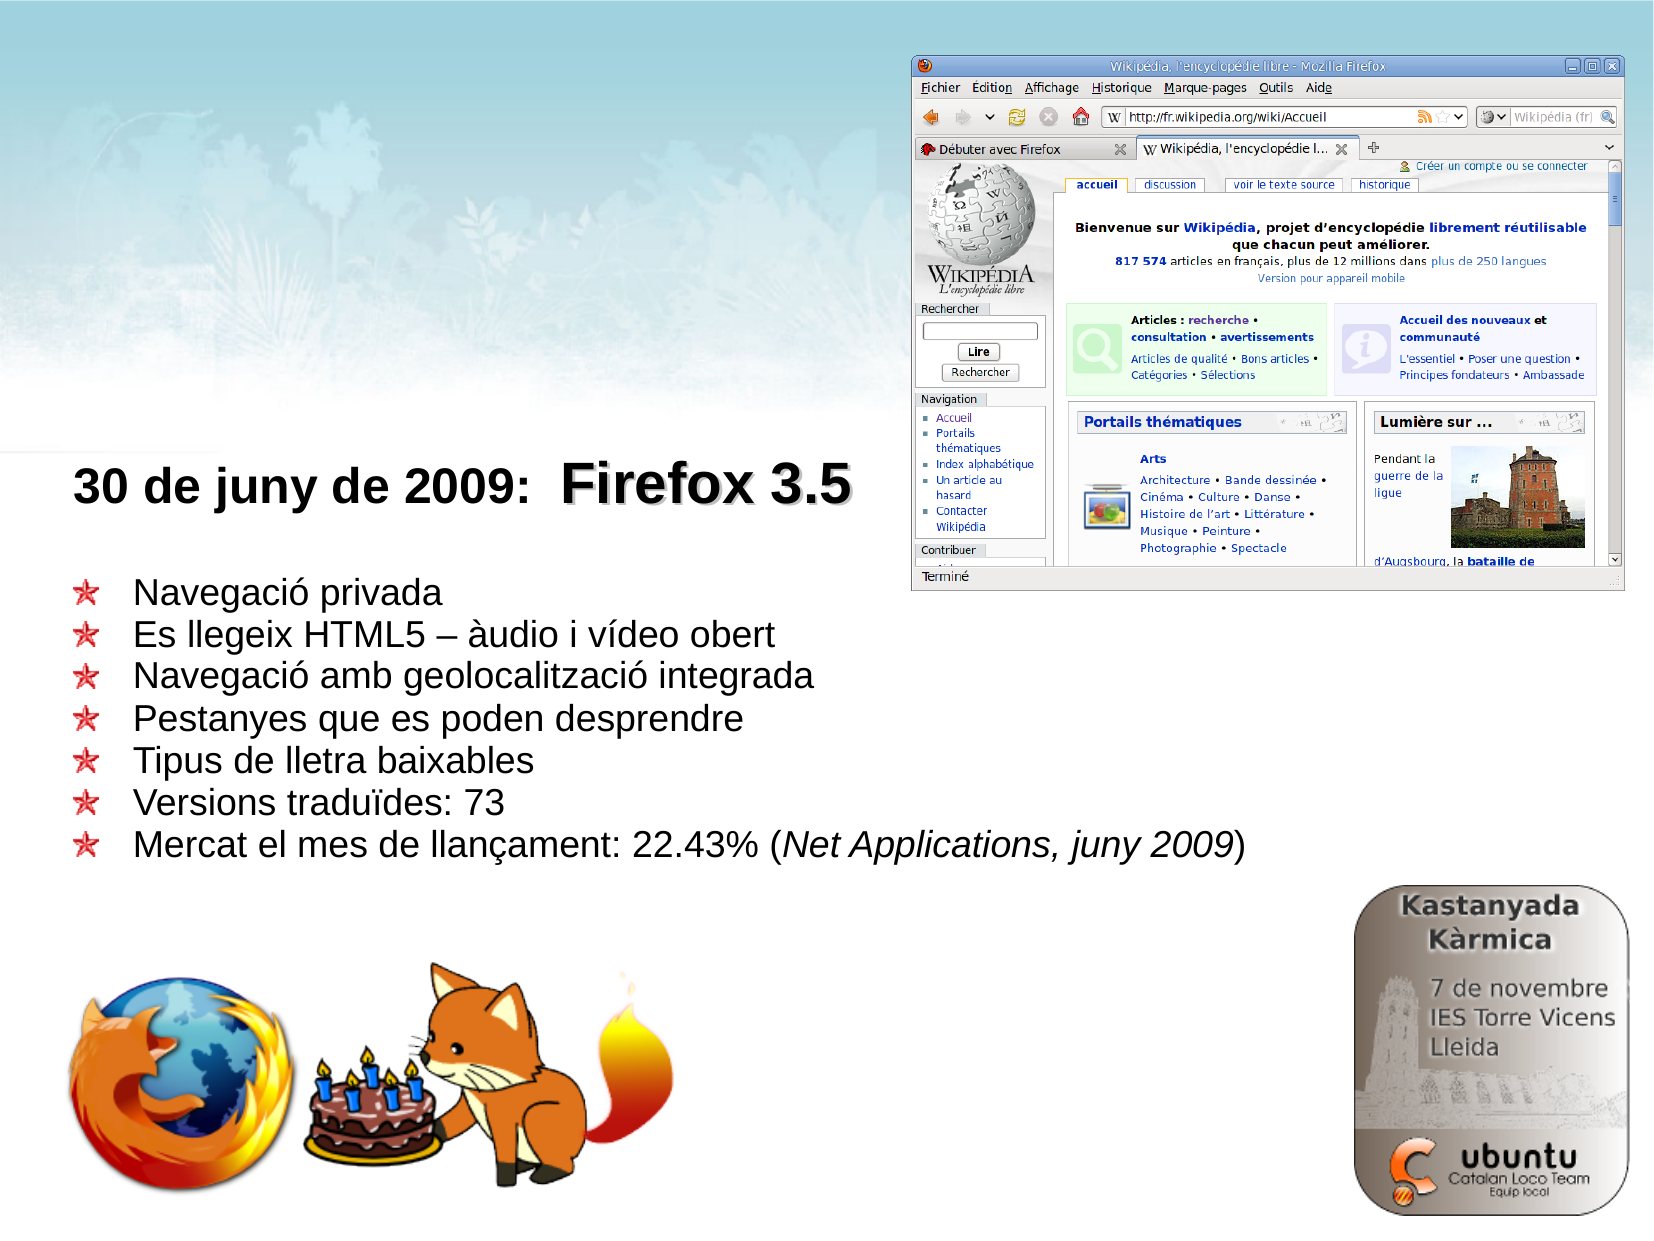

30 de juny de 2009: Firefox 3.5
Navegació privada
Es llegeix HTML5 – àudio i vídeo obert
Navegació amb geolocalització integrada
Pestanyes que es poden desprendre
Tipus de lletra baixables
Versions traduïdes: 73
Mercat el mes de llançament: 22.43% (Net Applications, juny 2009)